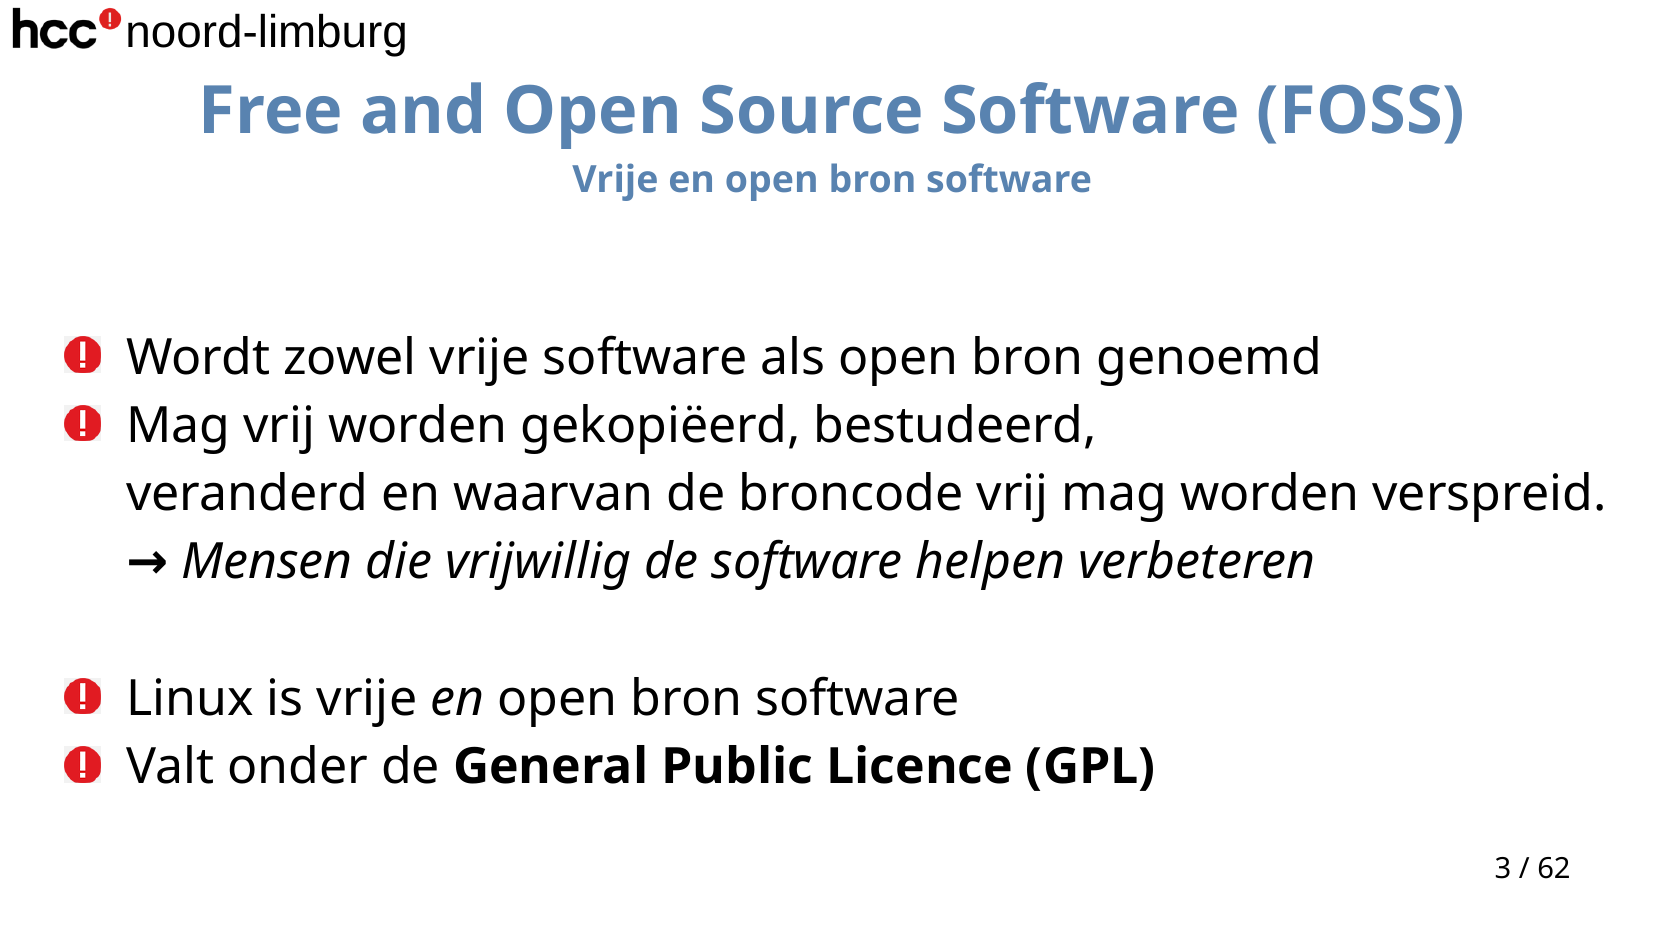

# Free and Open Source Software (FOSS) Vrije en open bron software
 Wordt zowel vrije software als open bron genoemd
 Mag vrij worden gekopiëerd, bestudeerd,
 veranderd en waarvan de broncode vrij mag worden verspreid.
 → Mensen die vrijwillig de software helpen verbeteren
 Linux is vrije en open bron software
 Valt onder de General Public Licence (GPL)
3